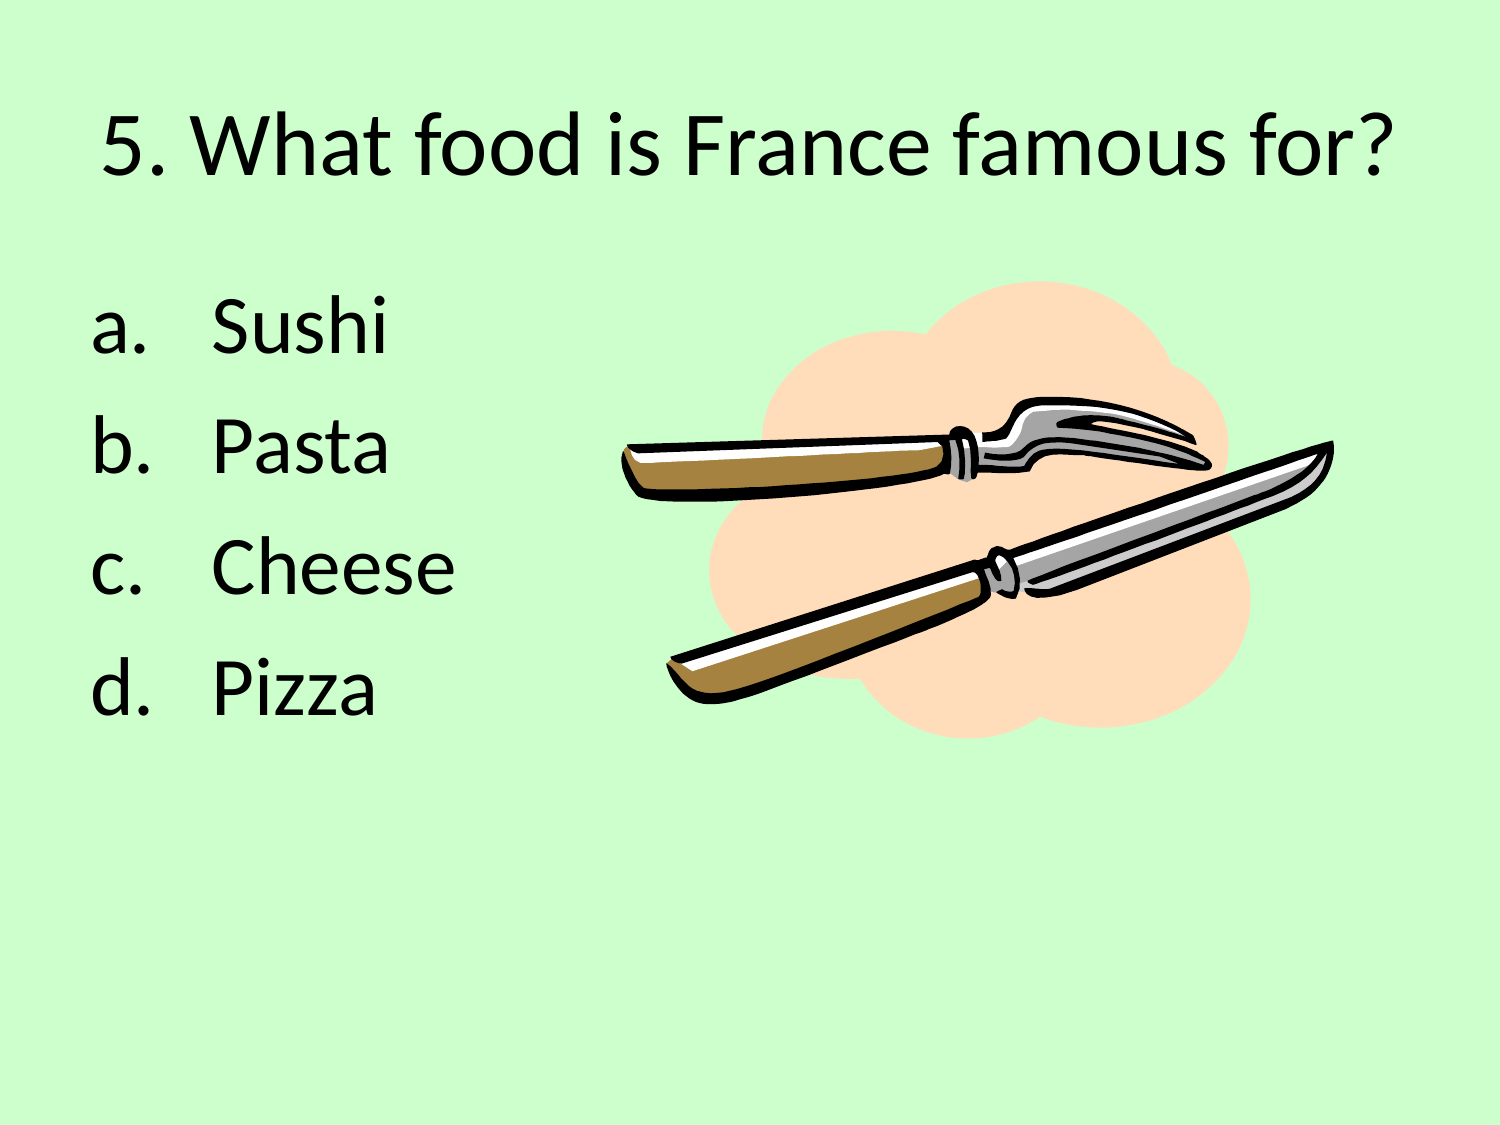

# 5. What food is France famous for?
Sushi
Pasta
Cheese
Pizza